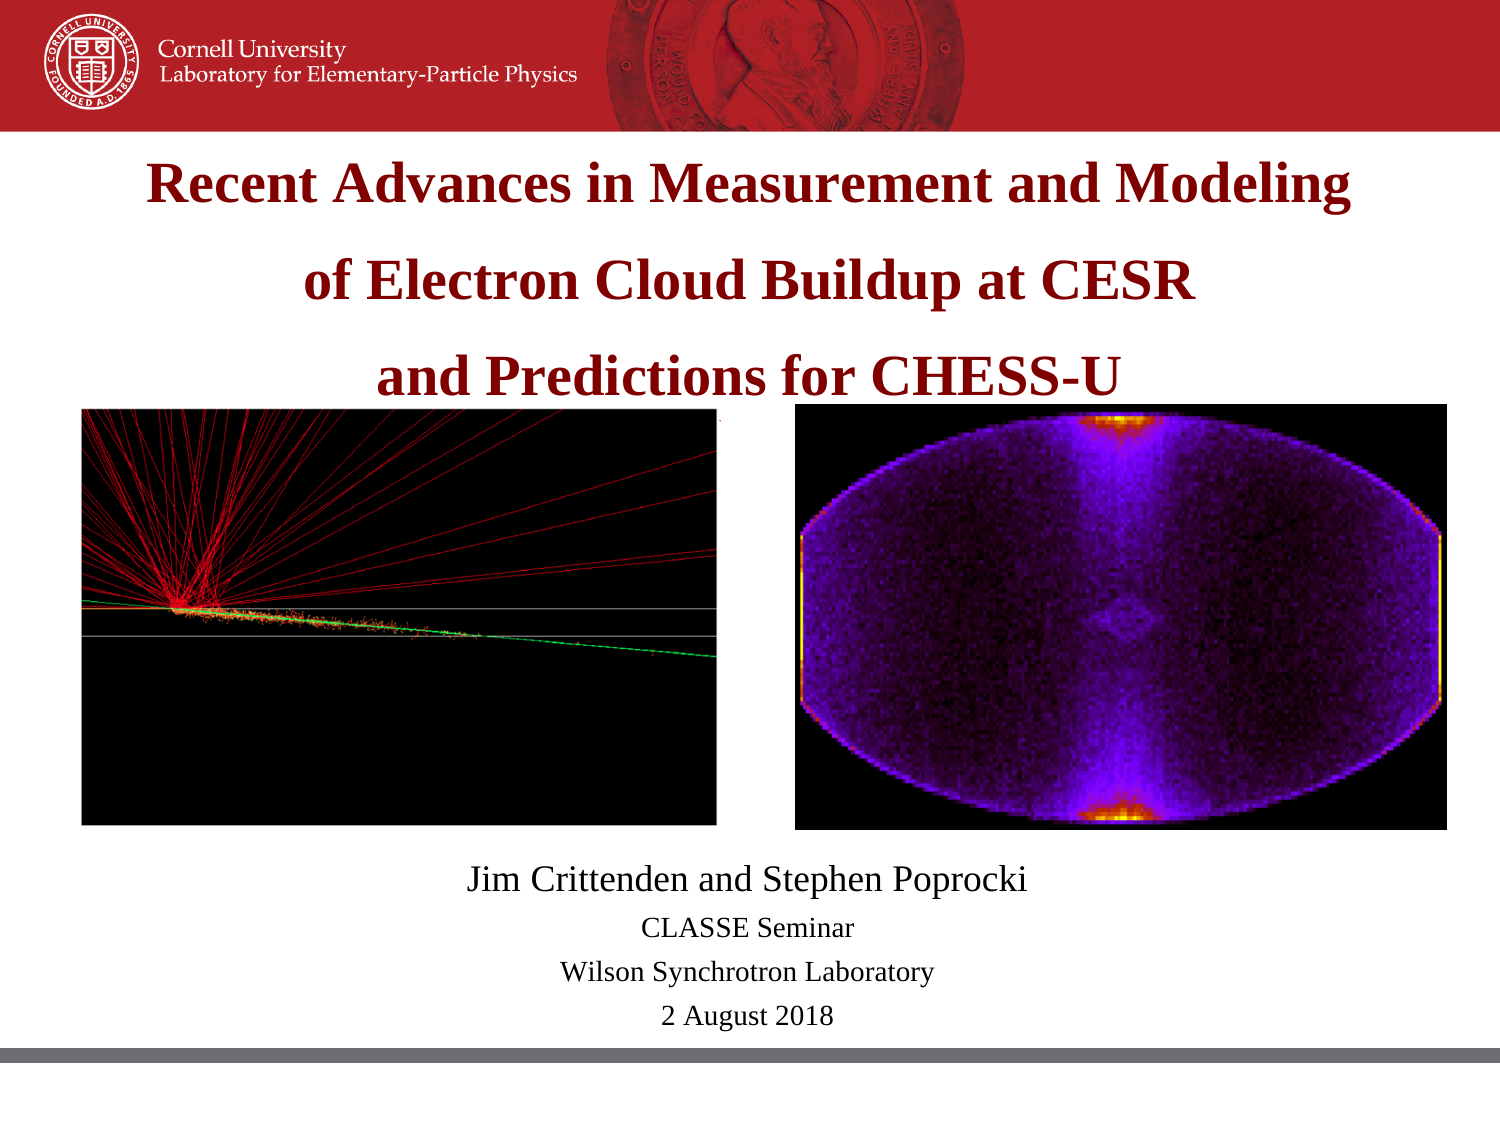

Recent Advances in Measurement and Modeling
 of Electron Cloud Buildup at CESR
and Predictions for CHESS-U
# Jim Crittenden and Stephen Poprocki
CLASSE Seminar
Wilson Synchrotron Laboratory
2 August 2018